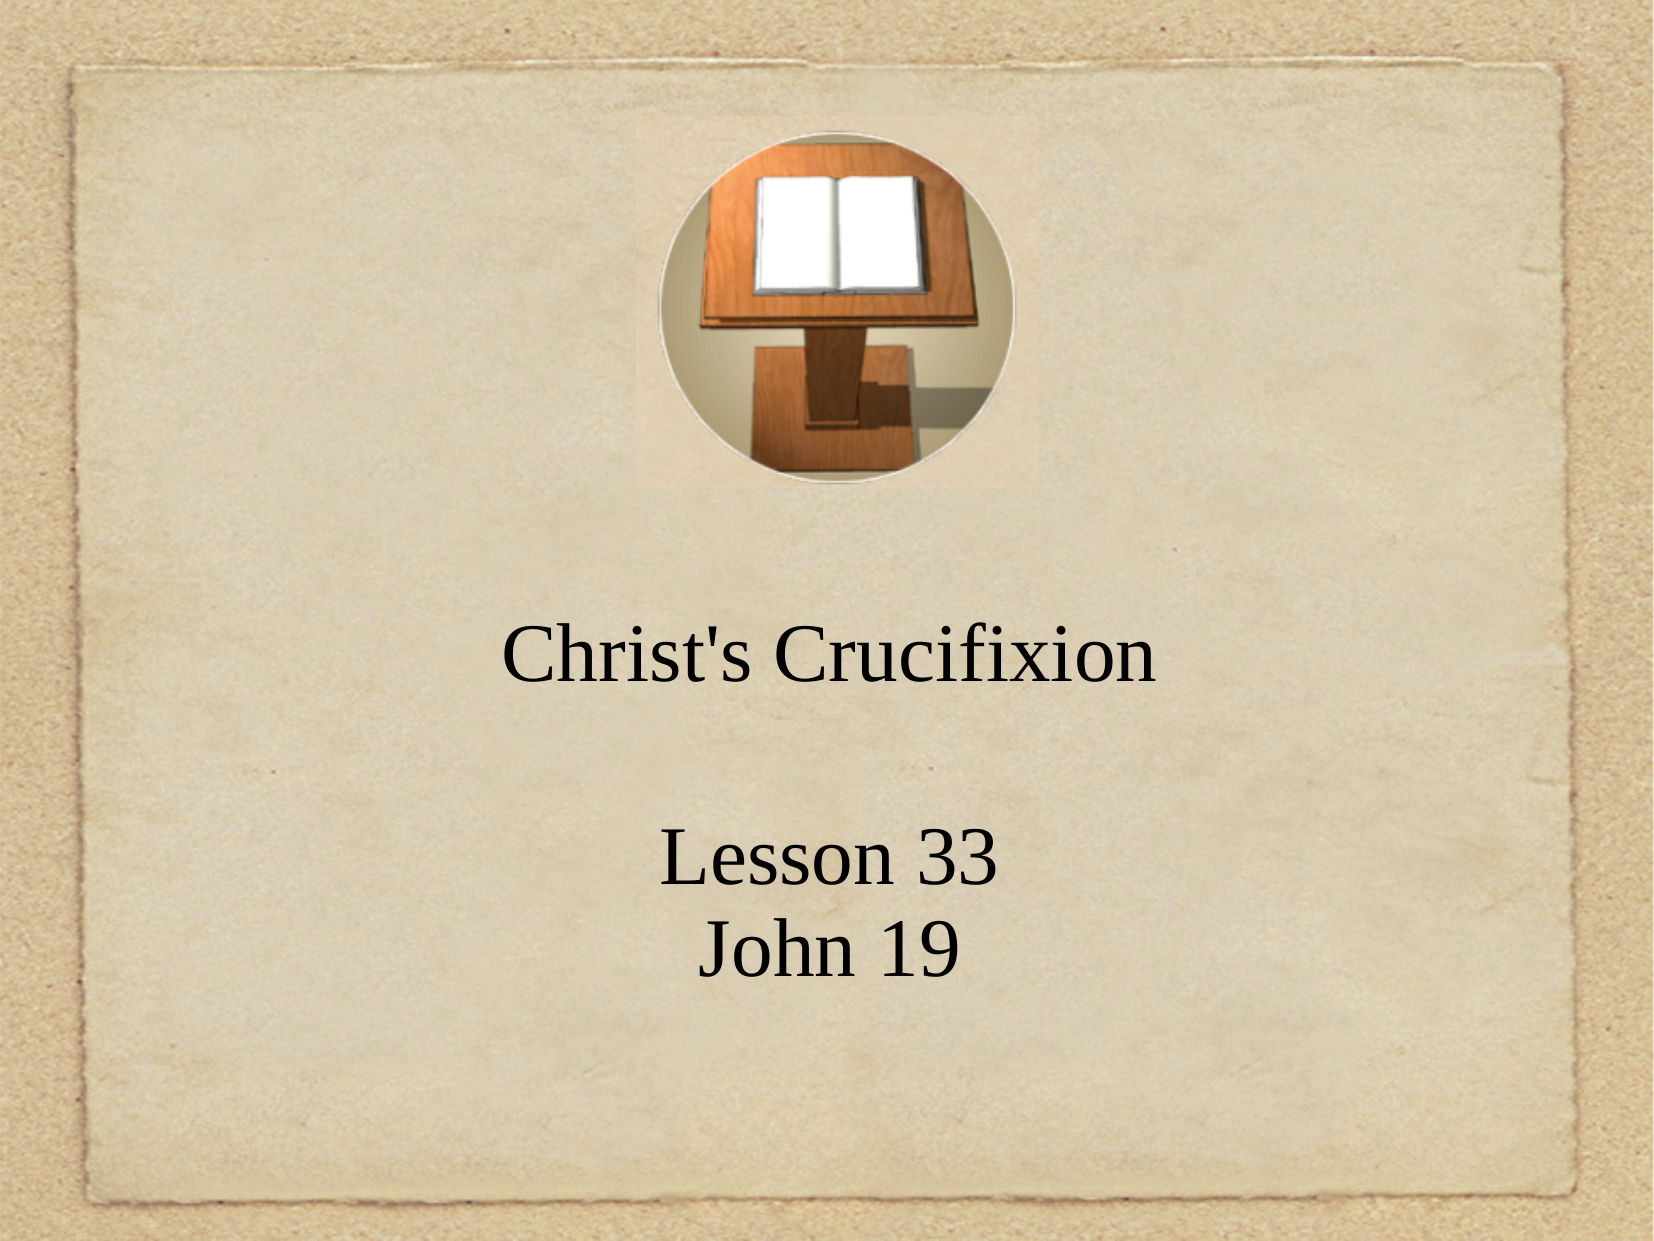

#
Christ's Crucifixion
Lesson 33
John 19